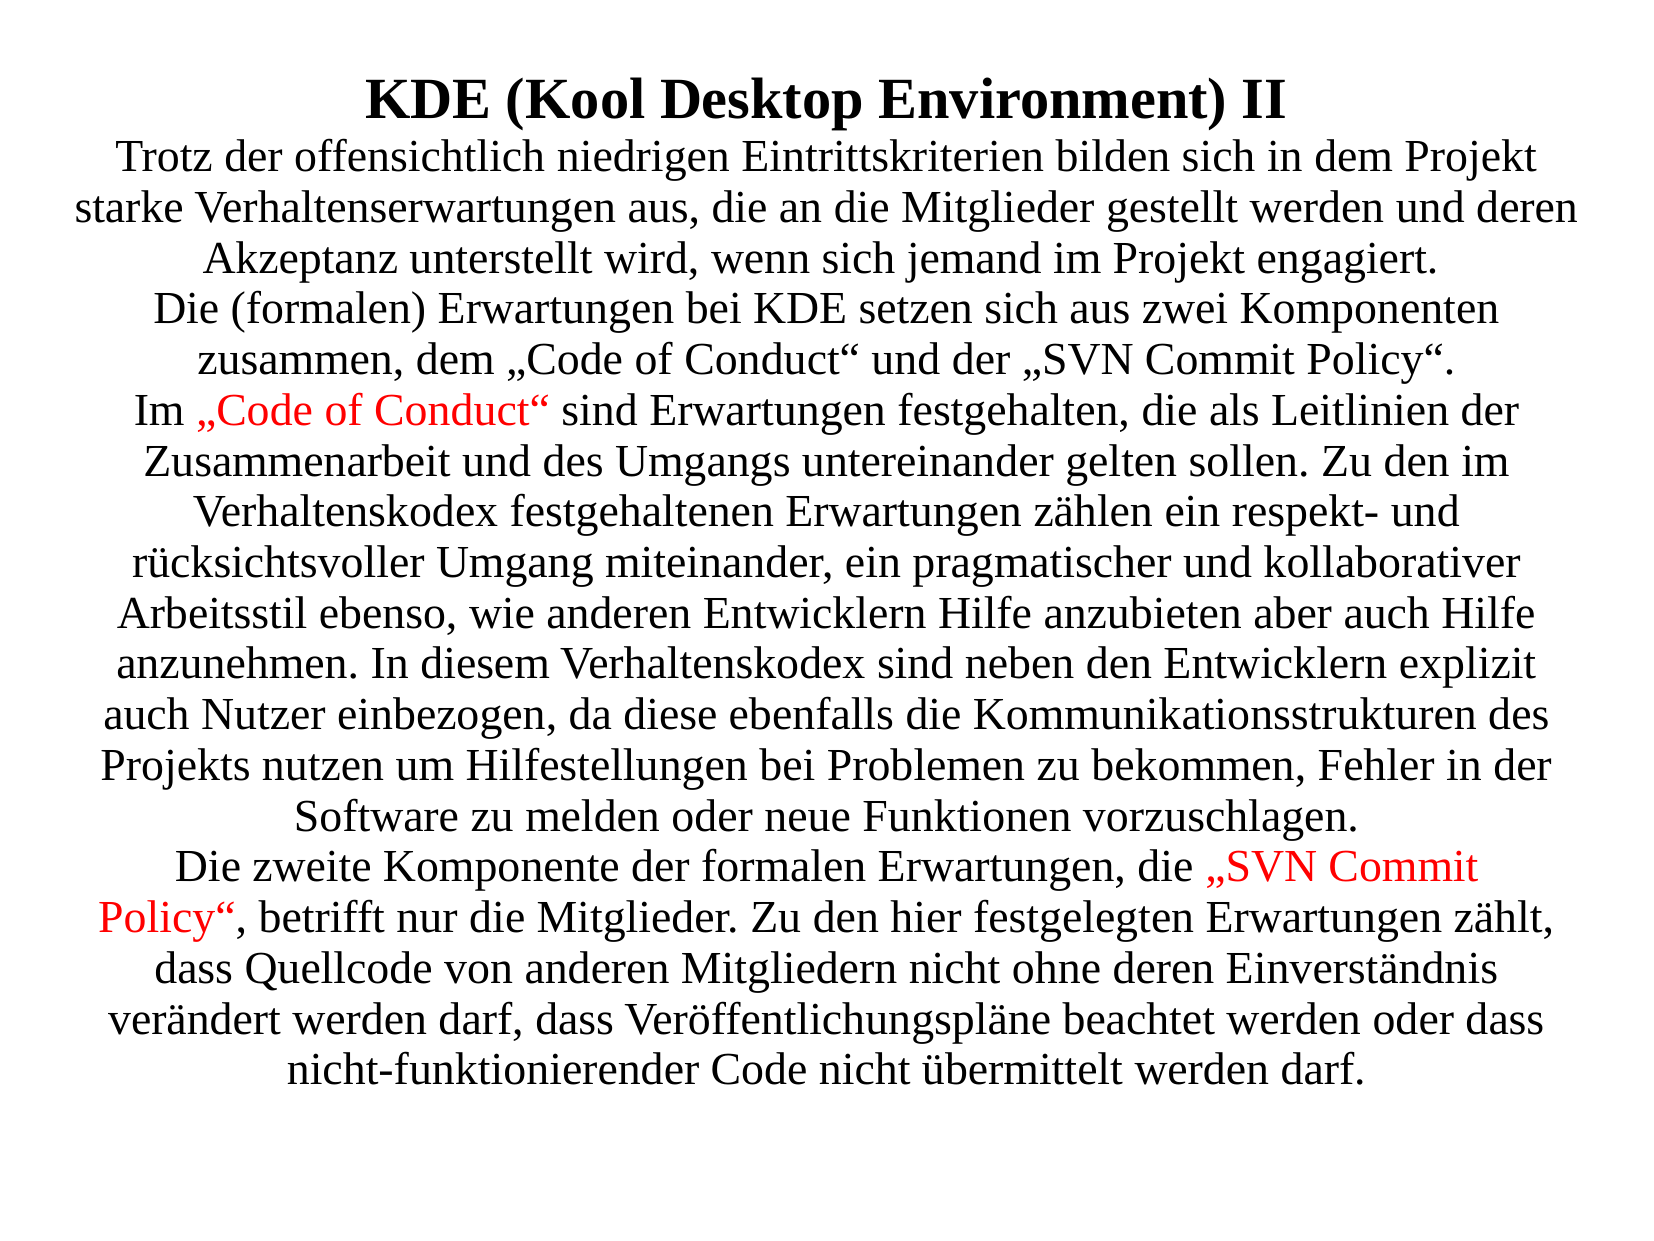

KDE (Kool Desktop Environment) II
Trotz der offensichtlich niedrigen Eintrittskriterien bilden sich in dem Projekt starke Verhaltenserwartungen aus, die an die Mitglieder gestellt werden und deren Akzeptanz unterstellt wird, wenn sich jemand im Projekt engagiert.
Die (formalen) Erwartungen bei KDE setzen sich aus zwei Komponenten zusammen, dem „Code of Conduct“ und der „SVN Commit Policy“.
Im „Code of Conduct“ sind Erwartungen festgehalten, die als Leitlinien der Zusammenarbeit und des Umgangs untereinander gelten sollen. Zu den im Verhaltenskodex festgehaltenen Erwartungen zählen ein respekt- und rücksichtsvoller Umgang miteinander, ein pragmatischer und kollaborativer Arbeitsstil ebenso, wie anderen Entwicklern Hilfe anzubieten aber auch Hilfe anzunehmen. In diesem Verhaltenskodex sind neben den Entwicklern explizit auch Nutzer einbezogen, da diese ebenfalls die Kommunikationsstrukturen des Projekts nutzen um Hilfestellungen bei Problemen zu bekommen, Fehler in der Software zu melden oder neue Funktionen vorzuschlagen.
Die zweite Komponente der formalen Erwartungen, die „SVN Commit
Policy“, betrifft nur die Mitglieder. Zu den hier festgelegten Erwartungen zählt, dass Quellcode von anderen Mitgliedern nicht ohne deren Einverständnis verändert werden darf, dass Veröffentlichungspläne beachtet werden oder dass nicht-funktionierender Code nicht übermittelt werden darf.